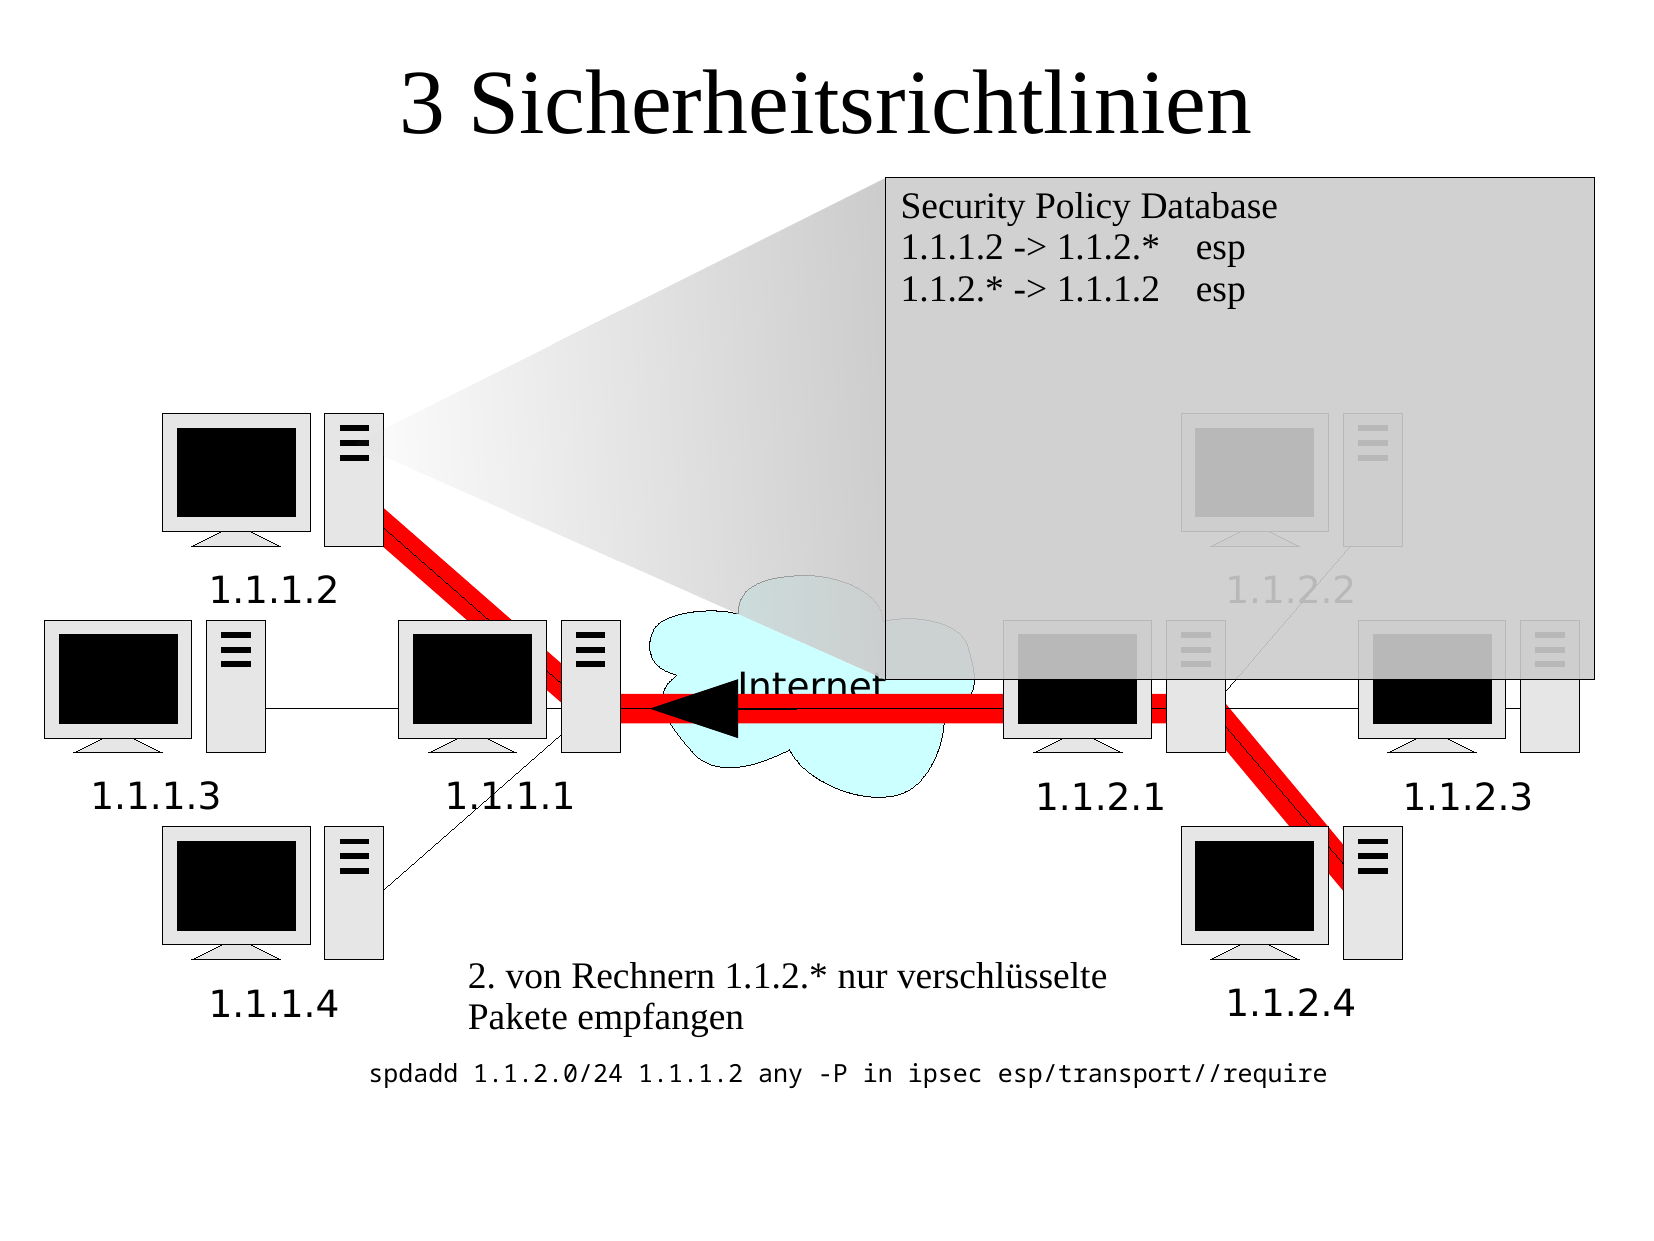

# 3 Sicherheitsrichtlinien
Security Policy Database
1.1.1.2 -> 1.1.2.*	esp
1.1.2.* -> 1.1.1.2	esp
1.1.1.2
1.1.2.2
Internet
1.1.1.3
1.1.1.1
1.1.2.1
1.1.2.3
2. von Rechnern 1.1.2.* nur verschlüsselte
Pakete empfangen
1.1.2.4
1.1.1.4
spdadd 1.1.2.0/24 1.1.1.2 any -P in ipsec esp/transport//require